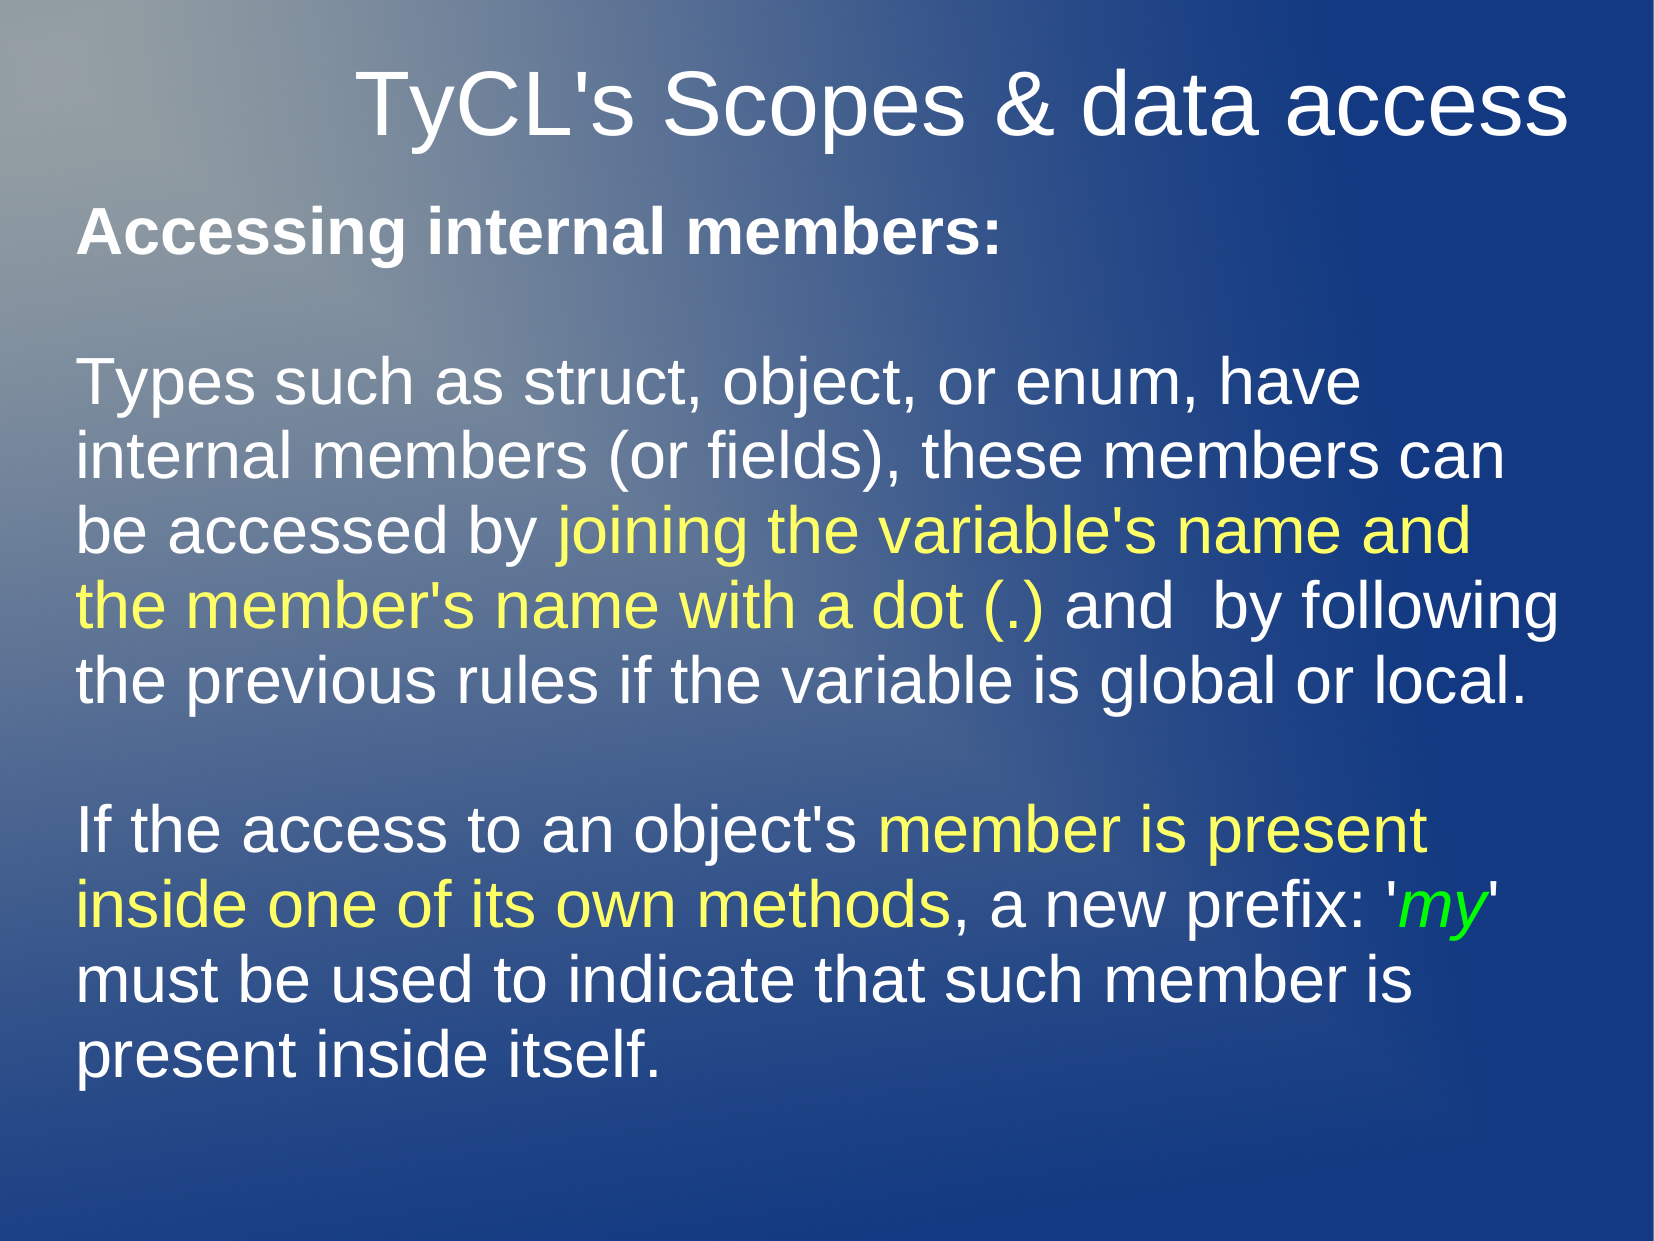

TyCL's Scopes & data access
# Accessing internal members:
Types such as struct, object, or enum, have internal members (or fields), these members can be accessed by joining the variable's name and the member's name with a dot (.) and by following the previous rules if the variable is global or local.
If the access to an object's member is present inside one of its own methods, a new prefix: 'my' must be used to indicate that such member is present inside itself.